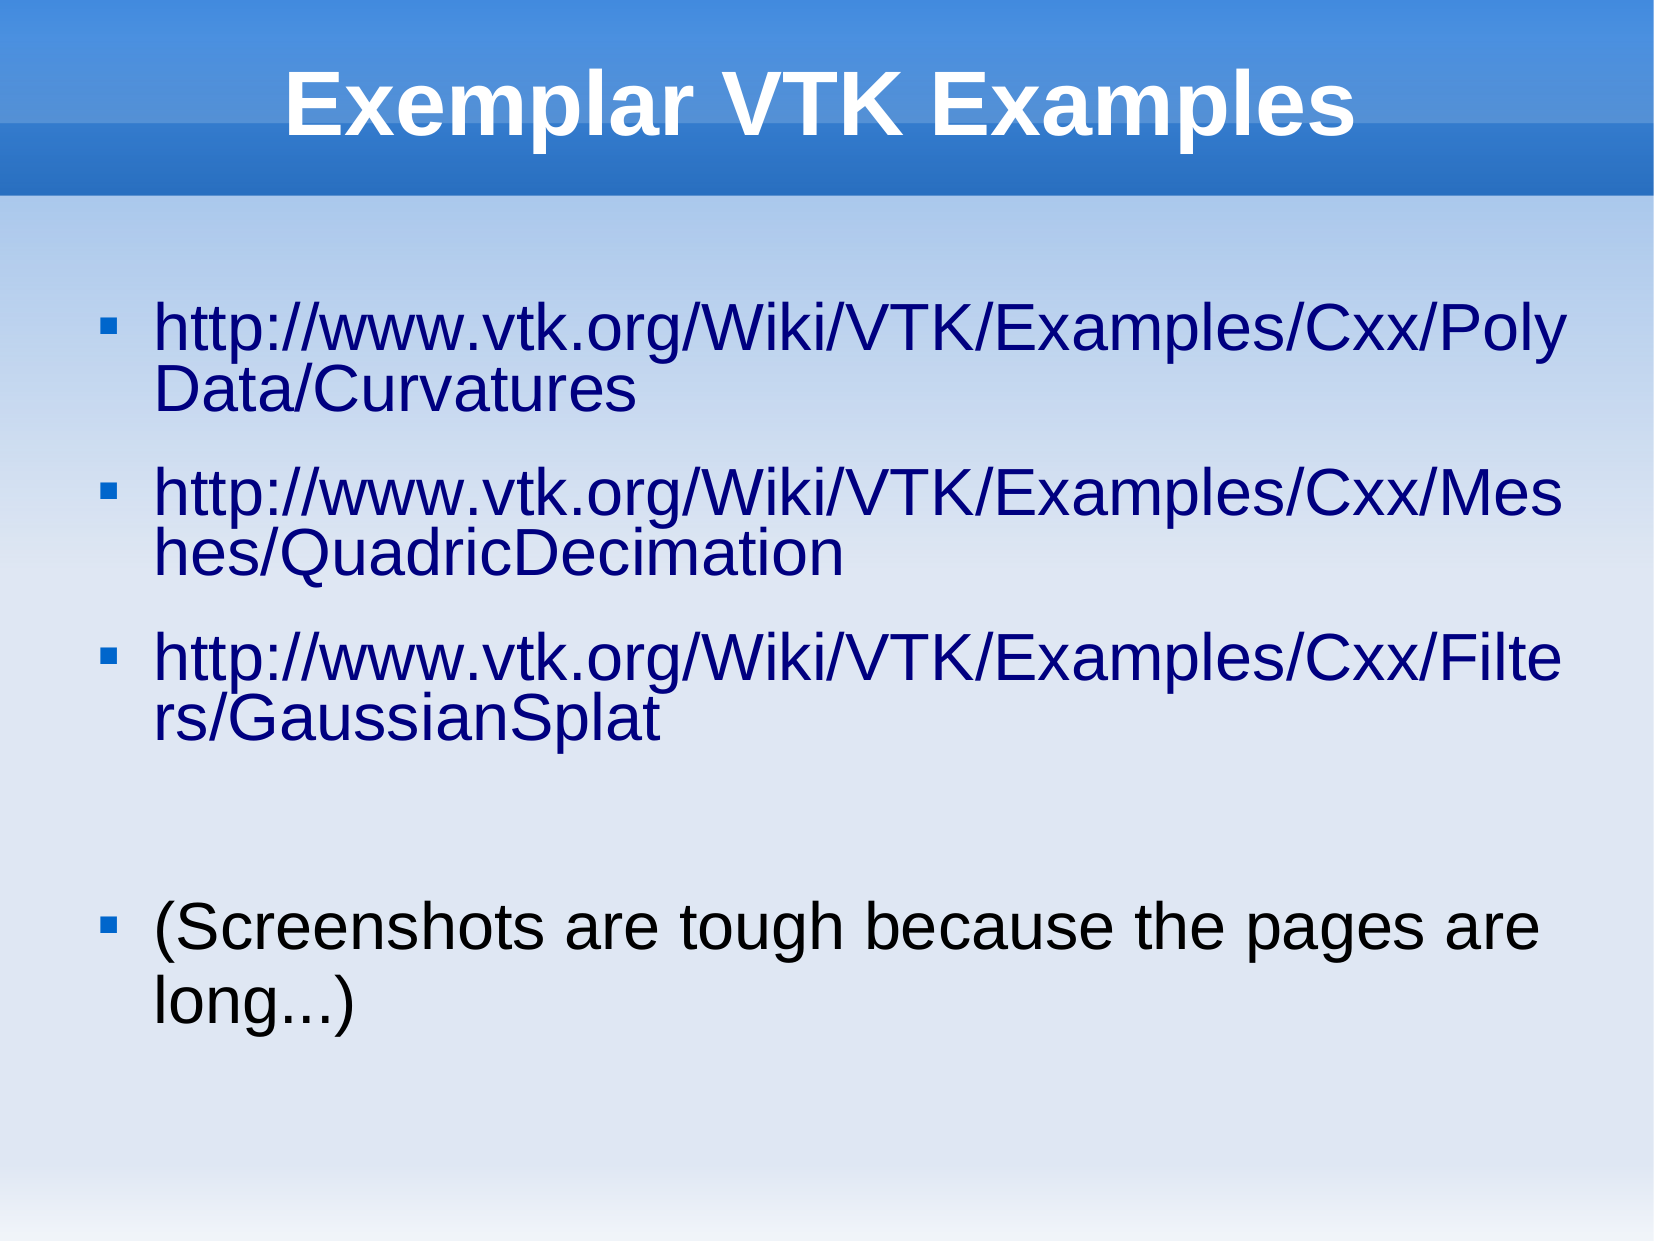

# Exemplar VTK Examples
http://www.vtk.org/Wiki/VTK/Examples/Cxx/PolyData/Curvatures
http://www.vtk.org/Wiki/VTK/Examples/Cxx/Meshes/QuadricDecimation
http://www.vtk.org/Wiki/VTK/Examples/Cxx/Filters/GaussianSplat
(Screenshots are tough because the pages are long...)